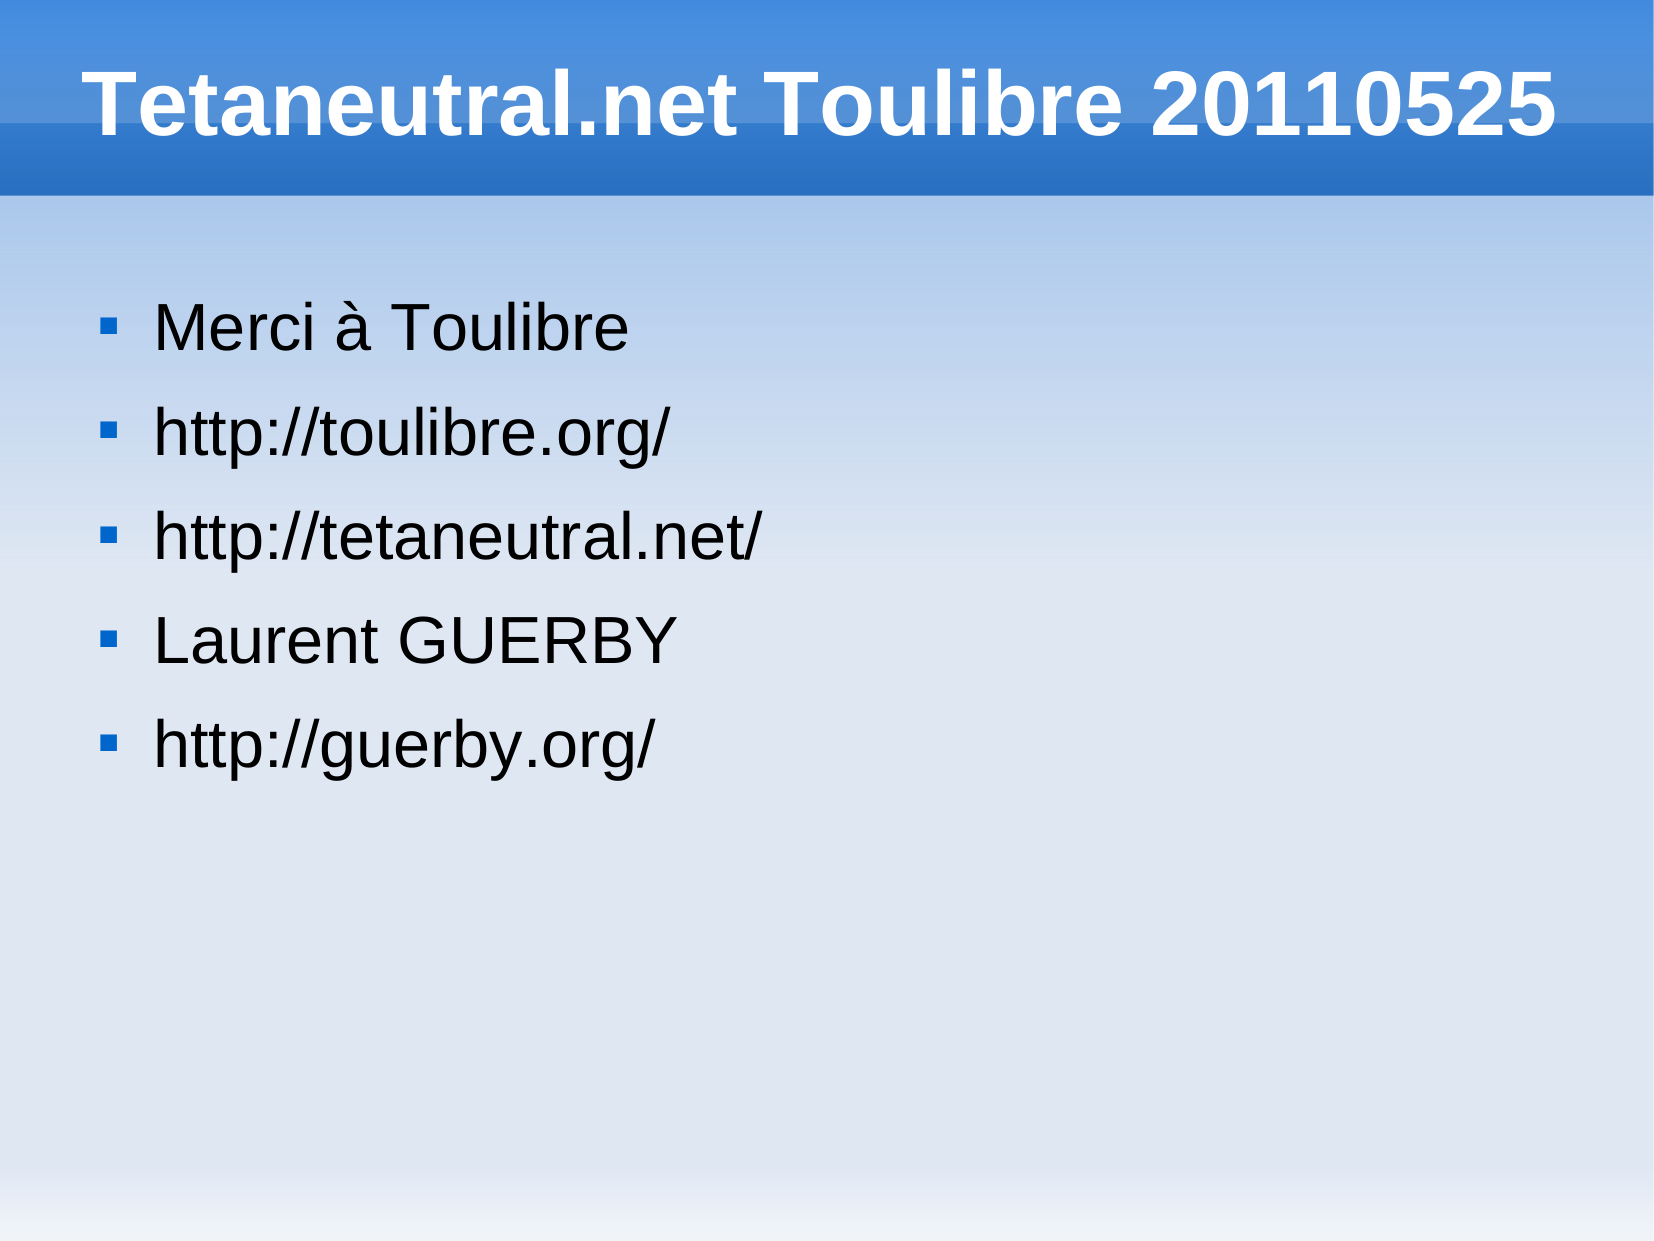

# Tetaneutral.net Toulibre 20110525
Merci à Toulibre
http://toulibre.org/
http://tetaneutral.net/
Laurent GUERBY
http://guerby.org/